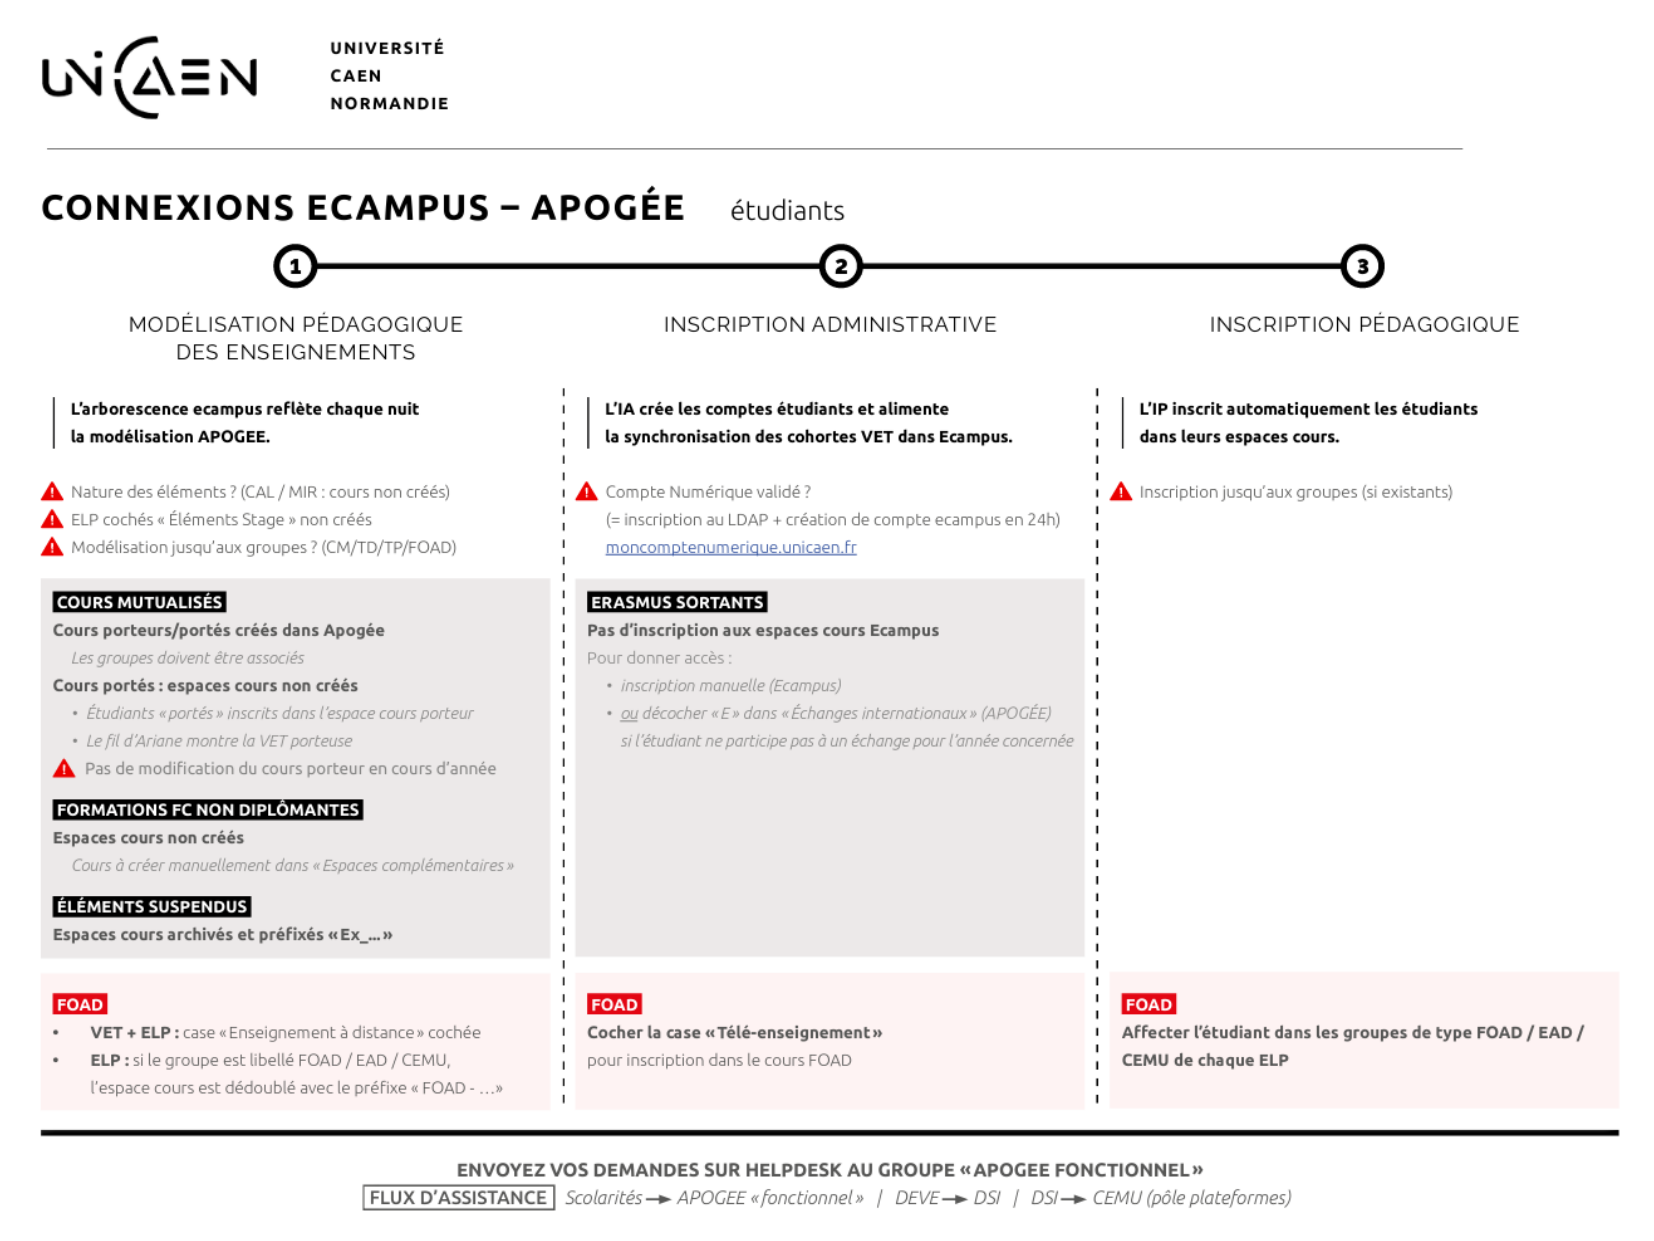

# Les processus
12
Découverte Ecampus pourn les personnels administratifs